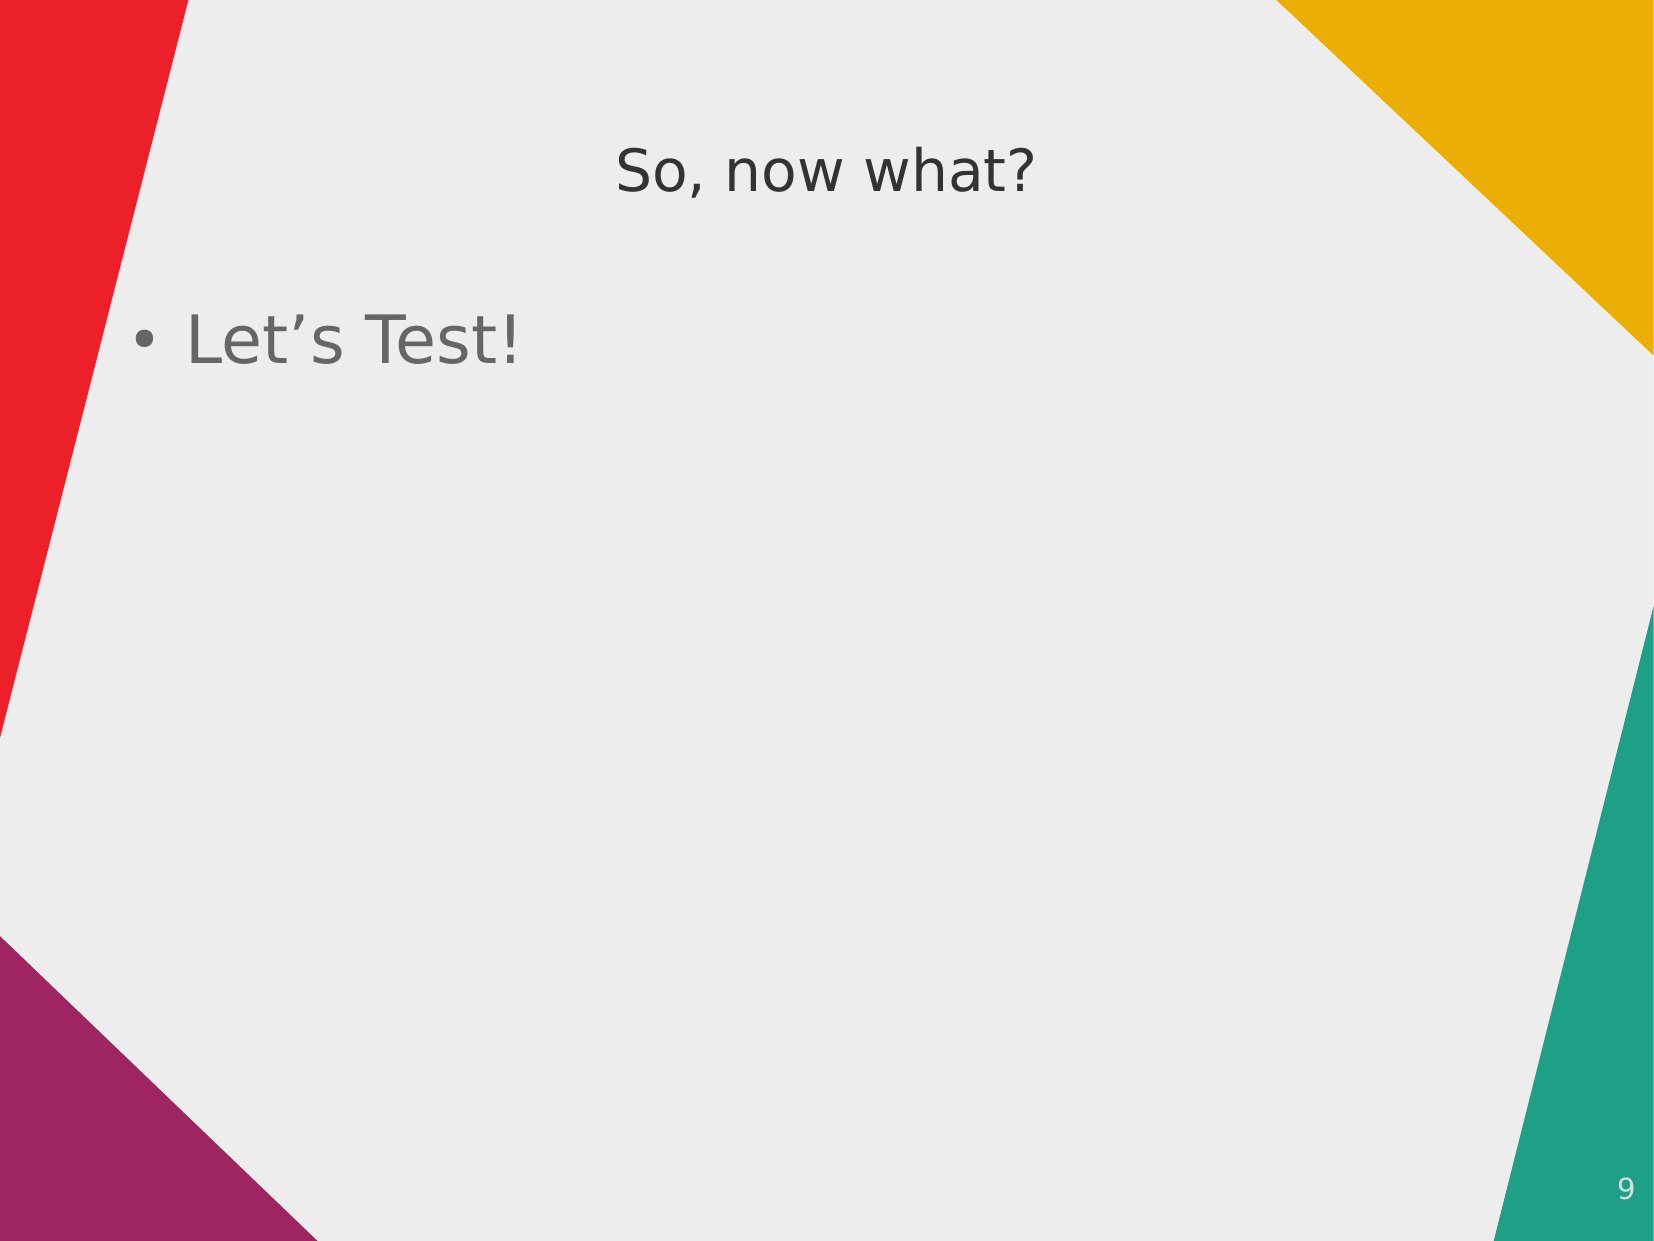

# So, now what?
Let’s Test!
9